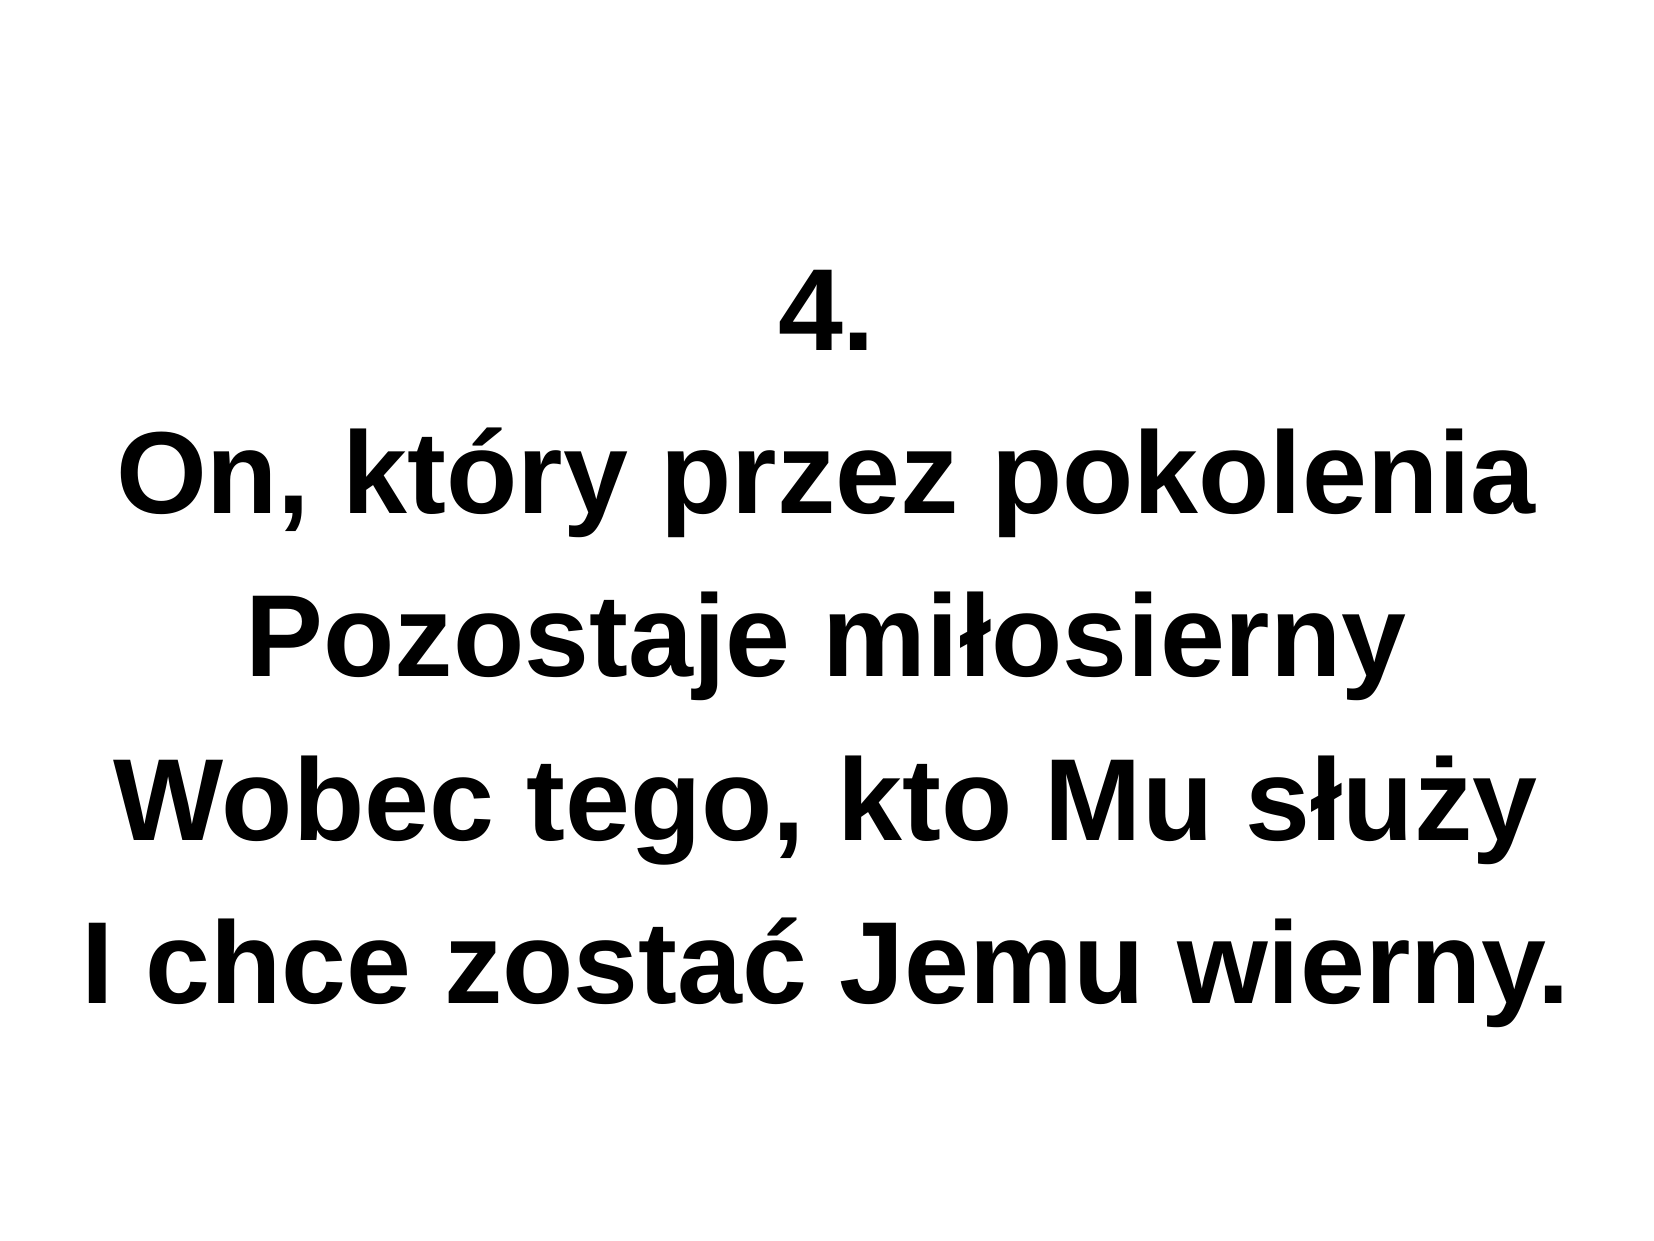

# 4.
On, który przez pokolenia
Pozostaje miłosierny
Wobec tego, kto Mu służy
I chce zostać Jemu wierny.